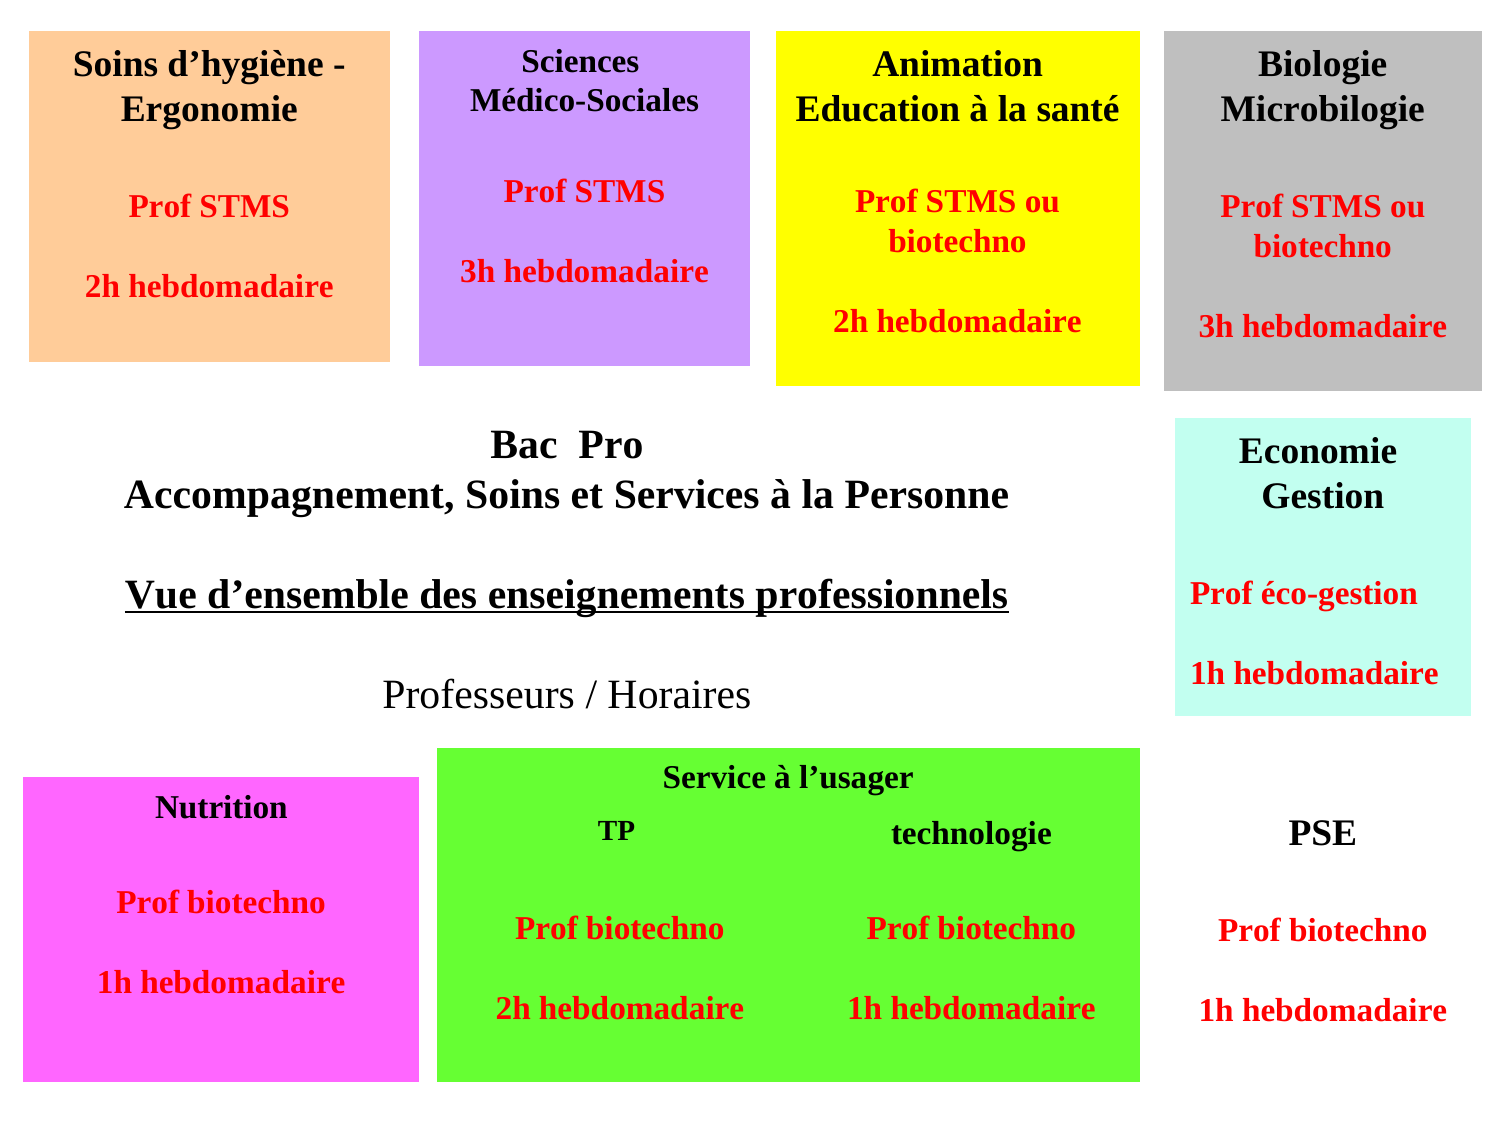

| Soins d’hygiène -Ergonomie |
| --- |
| Prof STMS 2h hebdomadaire |
| Sciences Médico-Sociales |
| --- |
| Prof STMS 3h hebdomadaire |
| Animation Education à la santé |
| --- |
| Prof STMS ou biotechno 2h hebdomadaire |
| Biologie Microbilogie |
| --- |
| Prof STMS ou biotechno 3h hebdomadaire |
Bac Pro
Accompagnement, Soins et Services à la Personne
Vue d’ensemble des enseignements professionnels
Professeurs / Horaires
| Economie Gestion |
| --- |
| Prof éco-gestion 1h hebdomadaire |
| Service à l’usager | |
| --- | --- |
| TP | technologie |
| Prof biotechno 2h hebdomadaire | Prof biotechno 1h hebdomadaire |
| Nutrition |
| --- |
| Prof biotechno 1h hebdomadaire |
| PSE |
| --- |
| Prof biotechno 1h hebdomadaire |